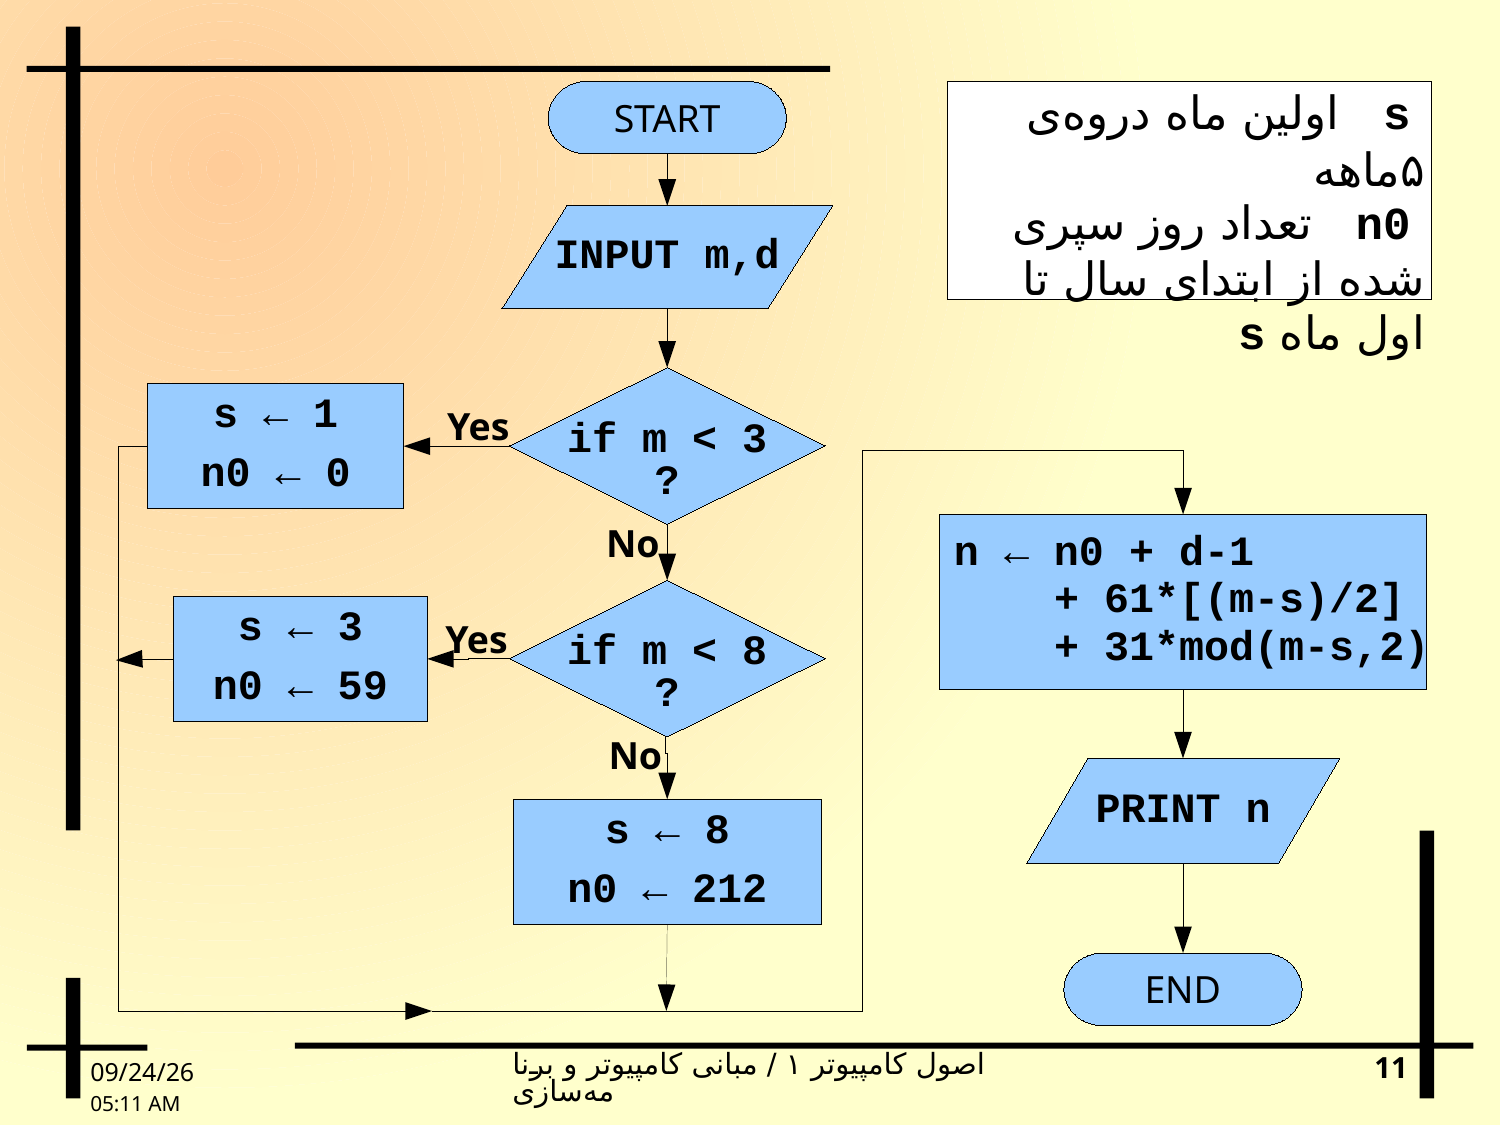

START
# s اولین ماه دروه‌ی ۵ماهه
 n0 تعداد روز سپری شده از ابتدای سال تا اول ماه s
INPUT m,d
if m < 3
?
s ← 1
n0 ← 0
Yes
No
n ← n0 + d-1
 + 61*[(m-s)/2]
 + 31*mod(m-s,2)
if m < 8
?
s ← 3
n0 ← 59
Yes
No
PRINT n
s ← 8
n0 ← 212
END
اصول کامپیوتر ۱ / مبانی کامپیوتر و برنامه‌سازی
11